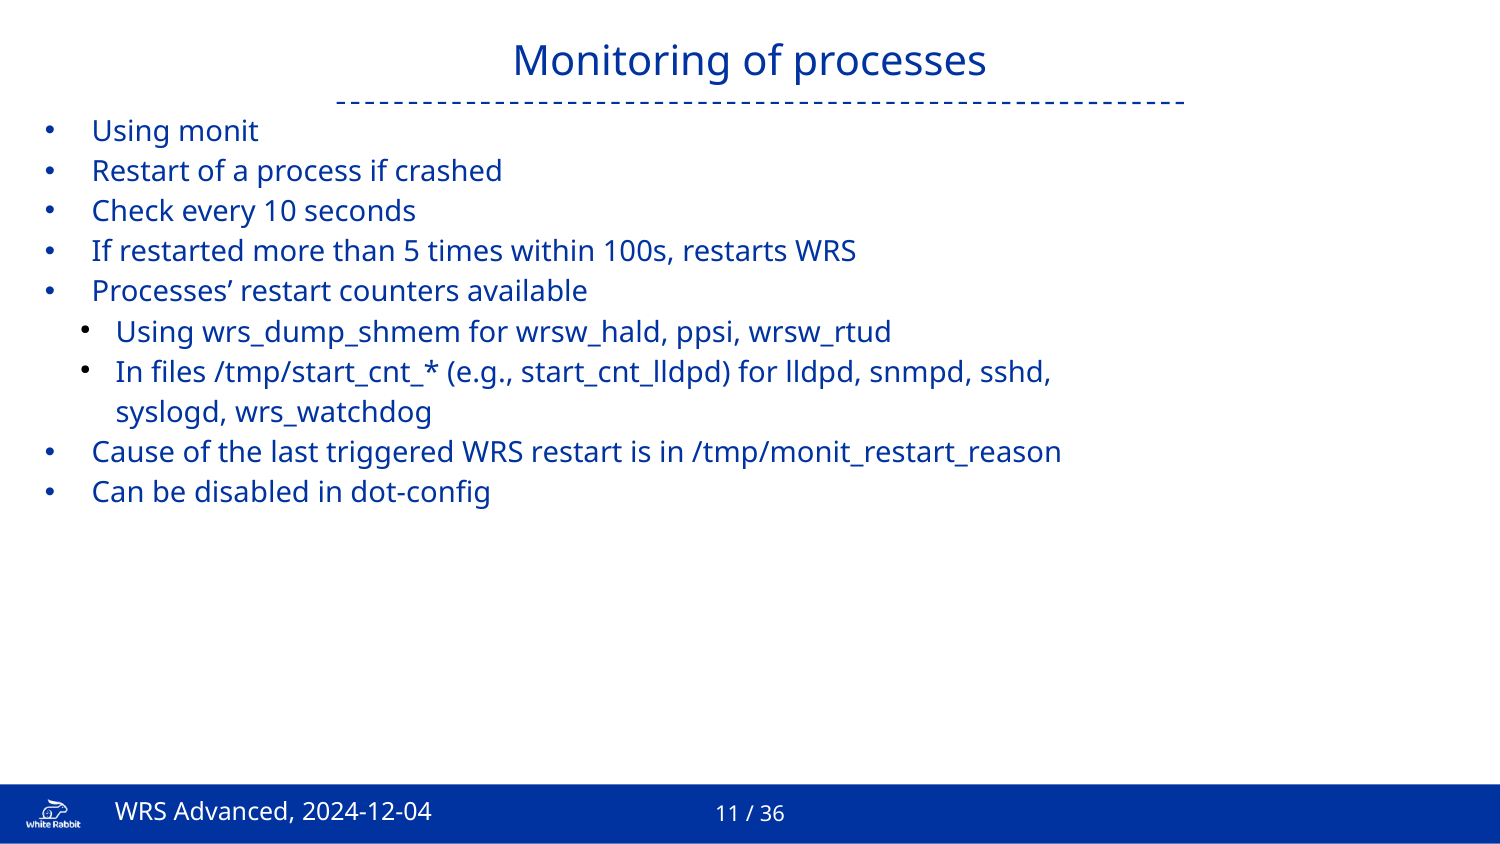

# Monitoring of processes
Using monit
Restart of a process if crashed
Check every 10 seconds
If restarted more than 5 times within 100s, restarts WRS
Processes’ restart counters available
Using wrs_dump_shmem for wrsw_hald, ppsi, wrsw_rtud
In files /tmp/start_cnt_* (e.g., start_cnt_lldpd) for lldpd, snmpd, sshd, syslogd, wrs_watchdog
Cause of the last triggered WRS restart is in /tmp/monit_restart_reason
Can be disabled in dot-config
WRS Advanced, 2024-12-04